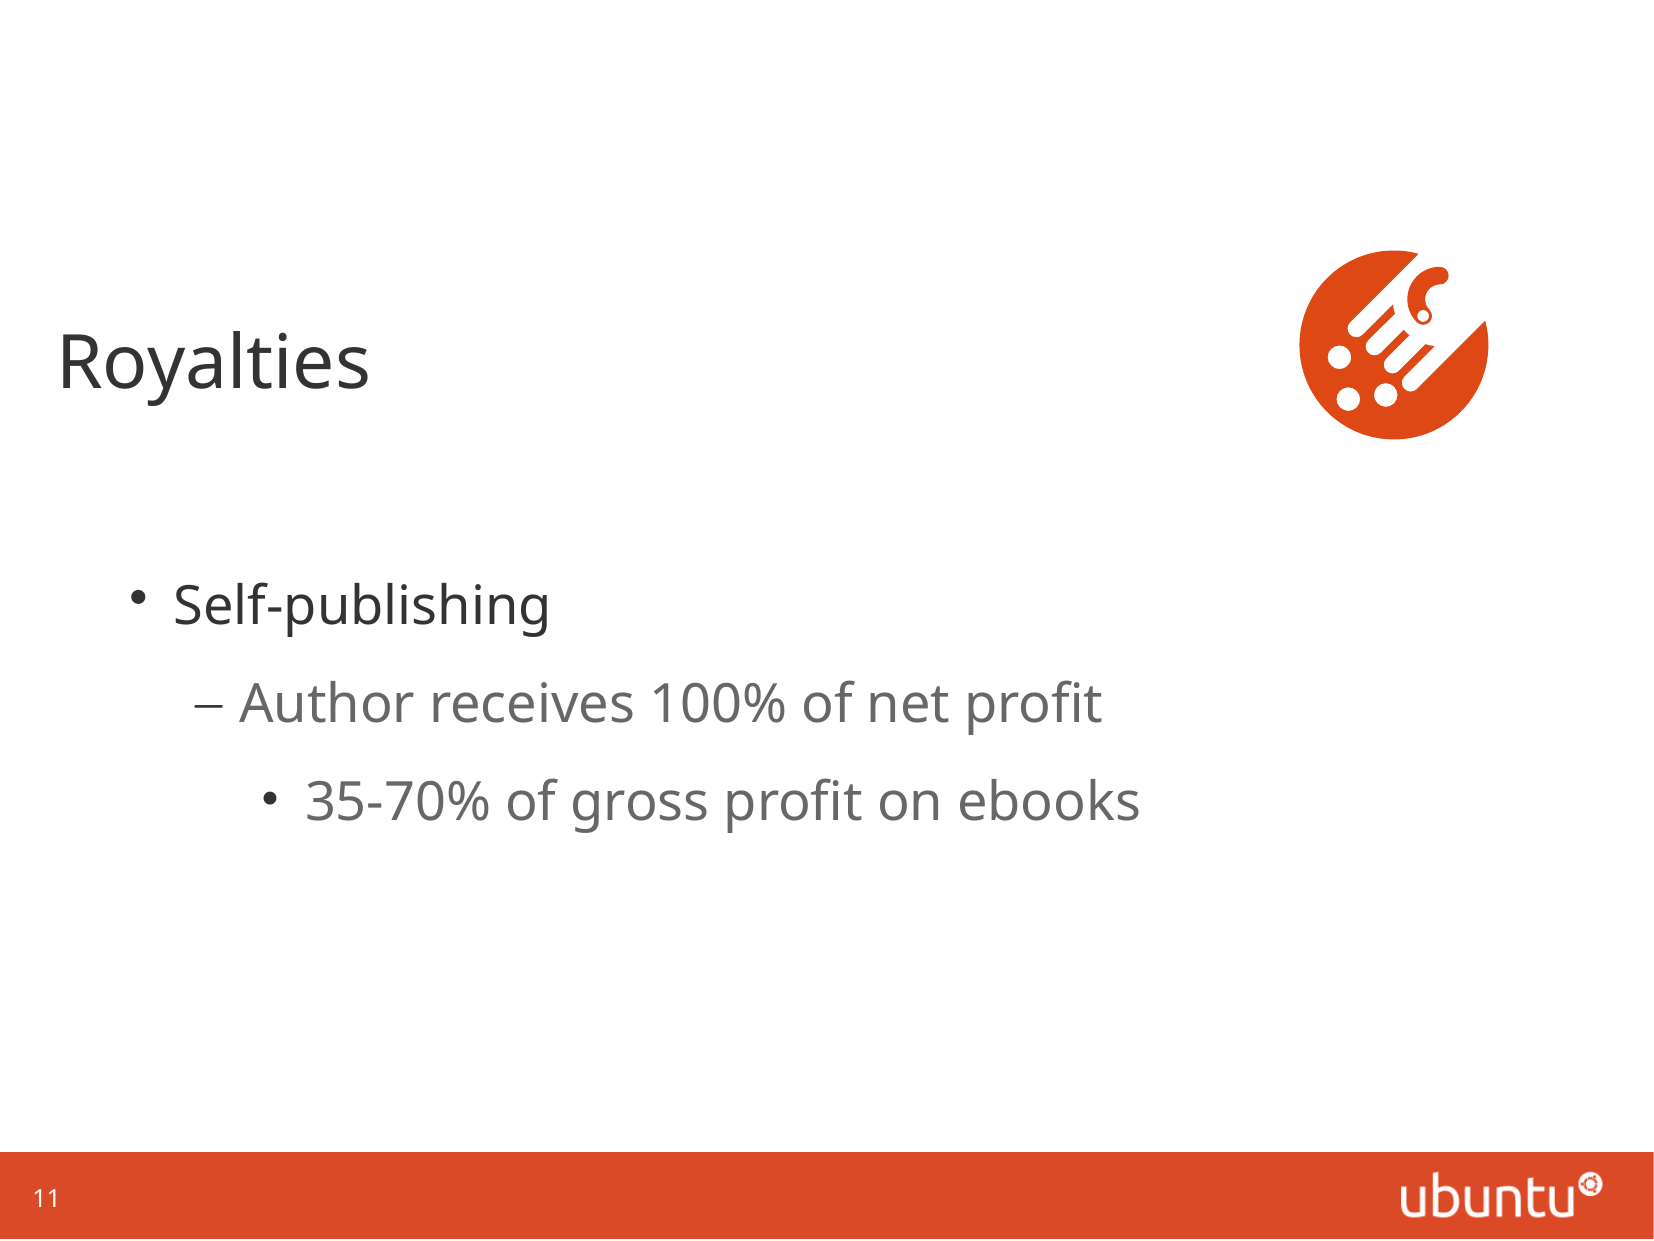

# Royalties
Self-publishing
Author receives 100% of net profit
35-70% of gross profit on ebooks